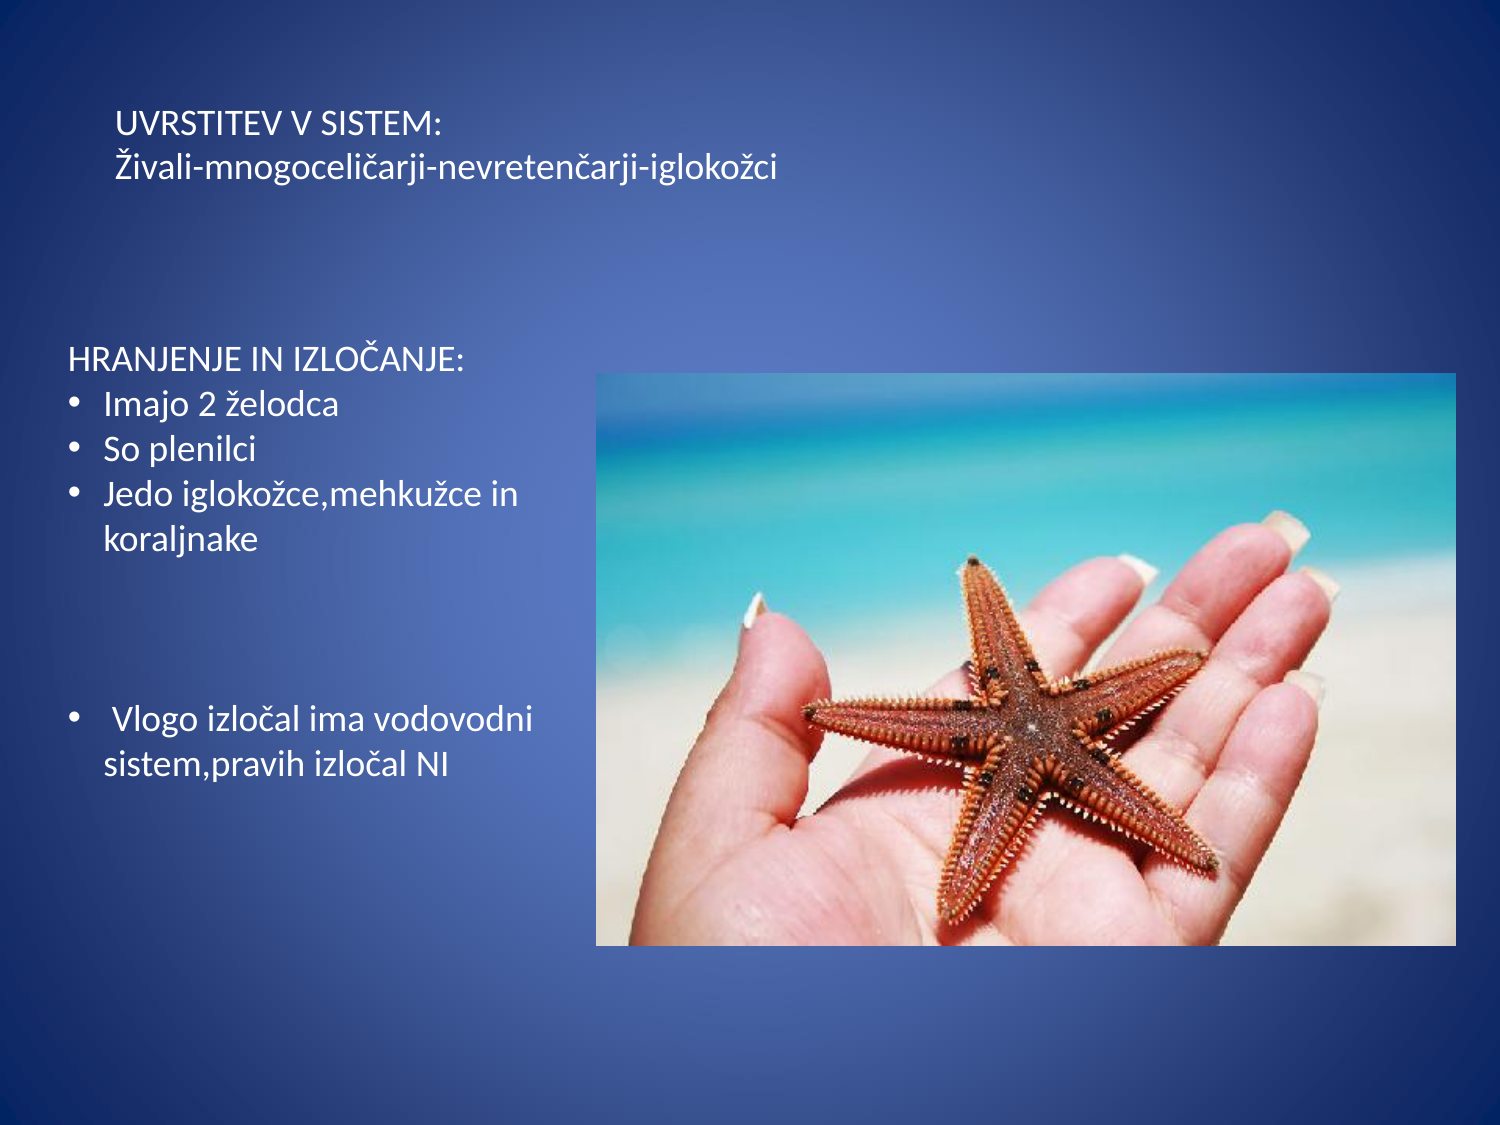

#
UVRSTITEV V SISTEM:
Živali-mnogoceličarji-nevretenčarji-iglokožci
HRANJENJE IN IZLOČANJE:
Imajo 2 želodca
So plenilci
Jedo iglokožce,mehkužce in koraljnake
 Vlogo izločal ima vodovodni sistem,pravih izločal NI